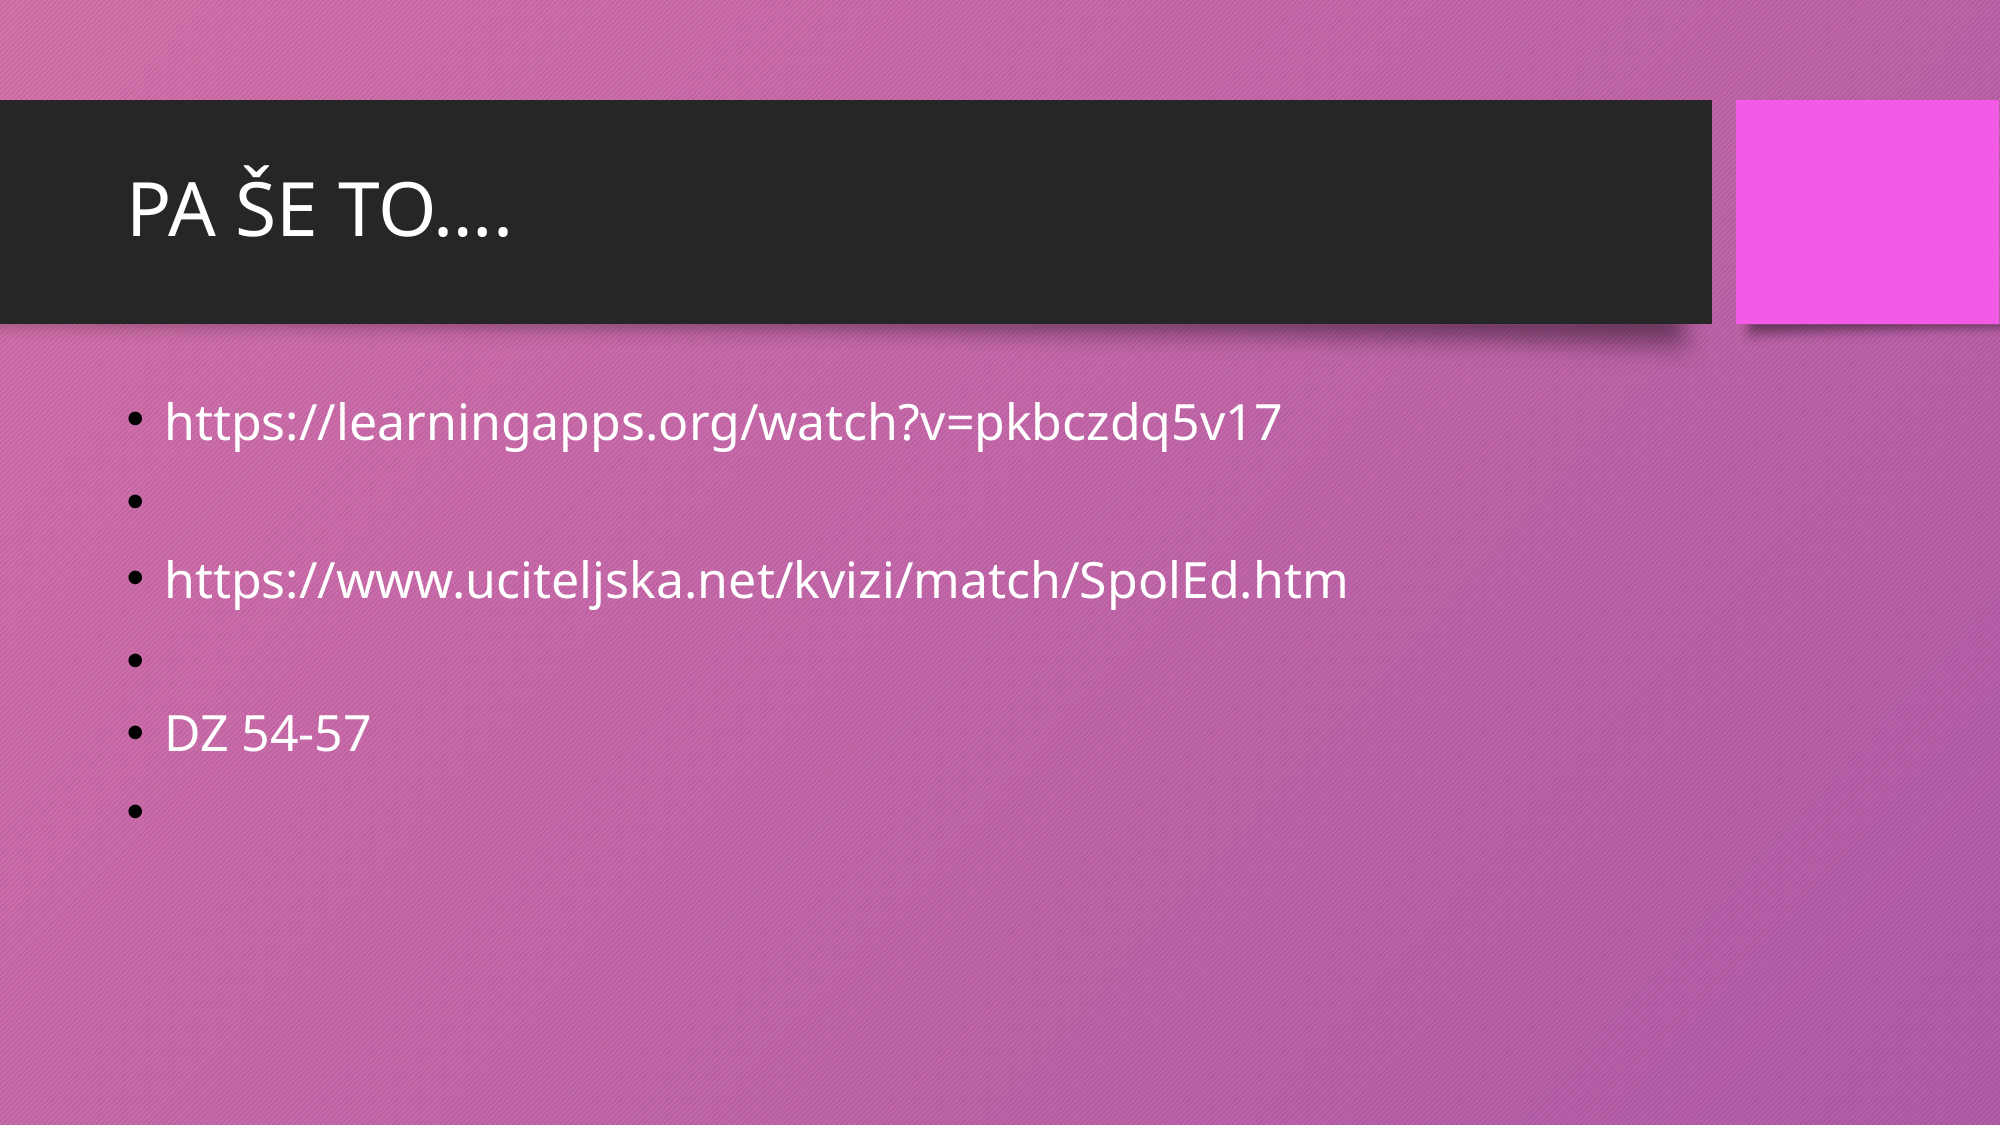

# PA ŠE TO….
https://learningapps.org/watch?v=pkbczdq5v17
https://www.uciteljska.net/kvizi/match/SpolEd.htm
DZ 54-57